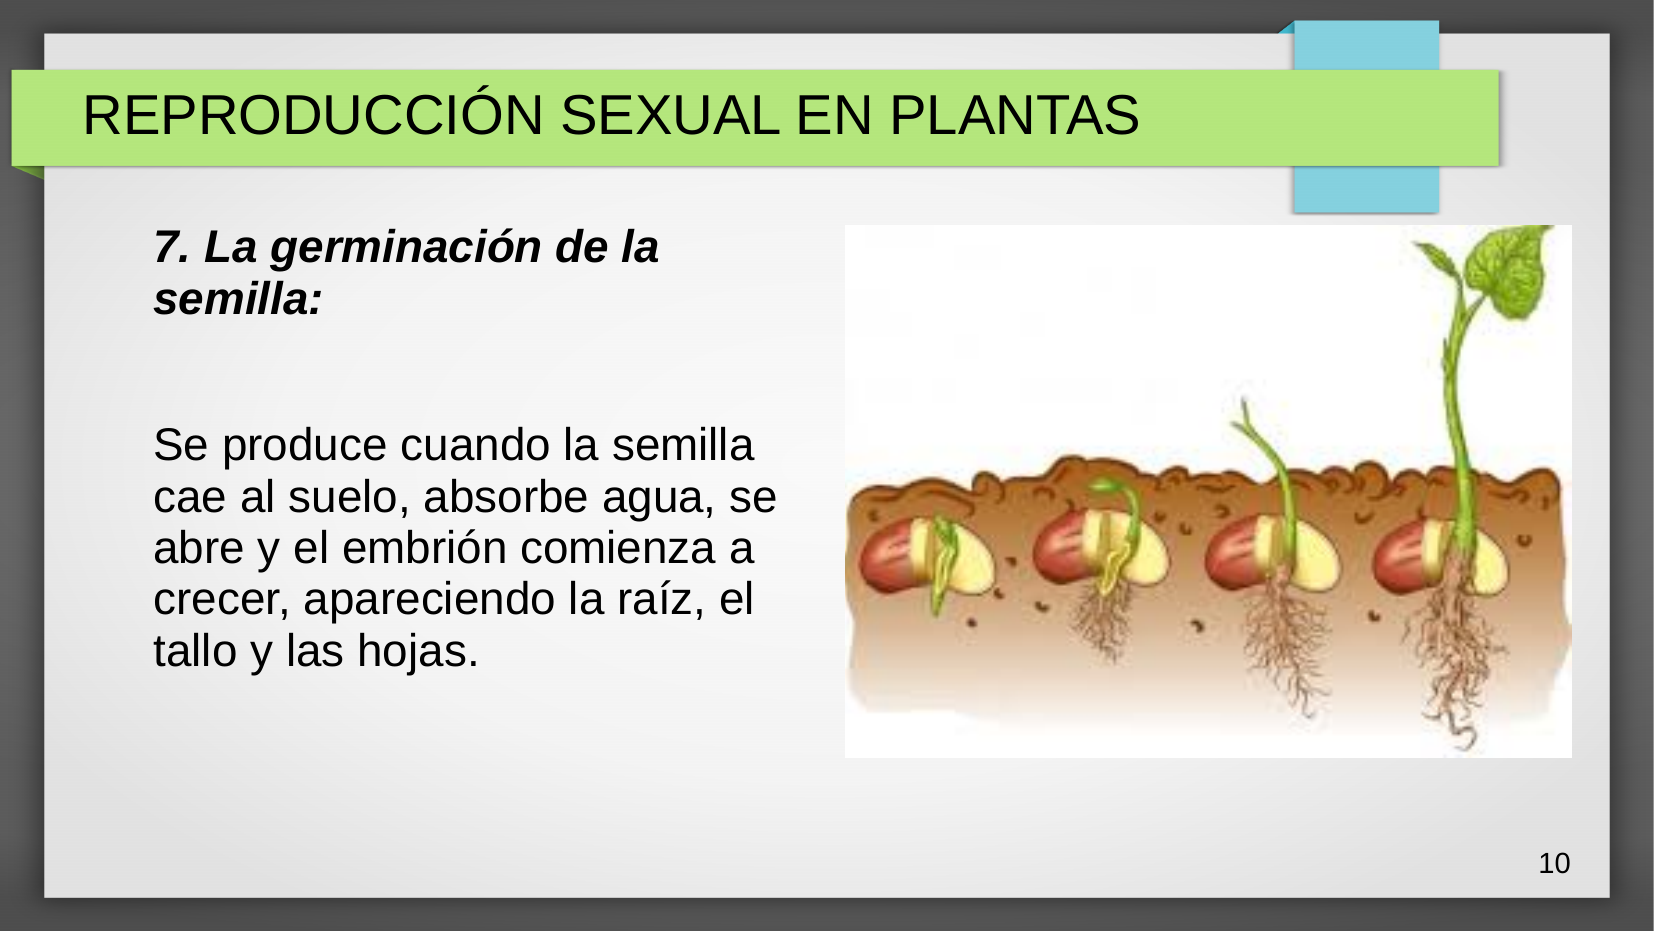

# REPRODUCCIÓN SEXUAL EN PLANTAS
7. La germinación de la semilla:
Se produce cuando la semilla cae al suelo, absorbe agua, se abre y el embrión comienza a crecer, apareciendo la raíz, el tallo y las hojas.
10